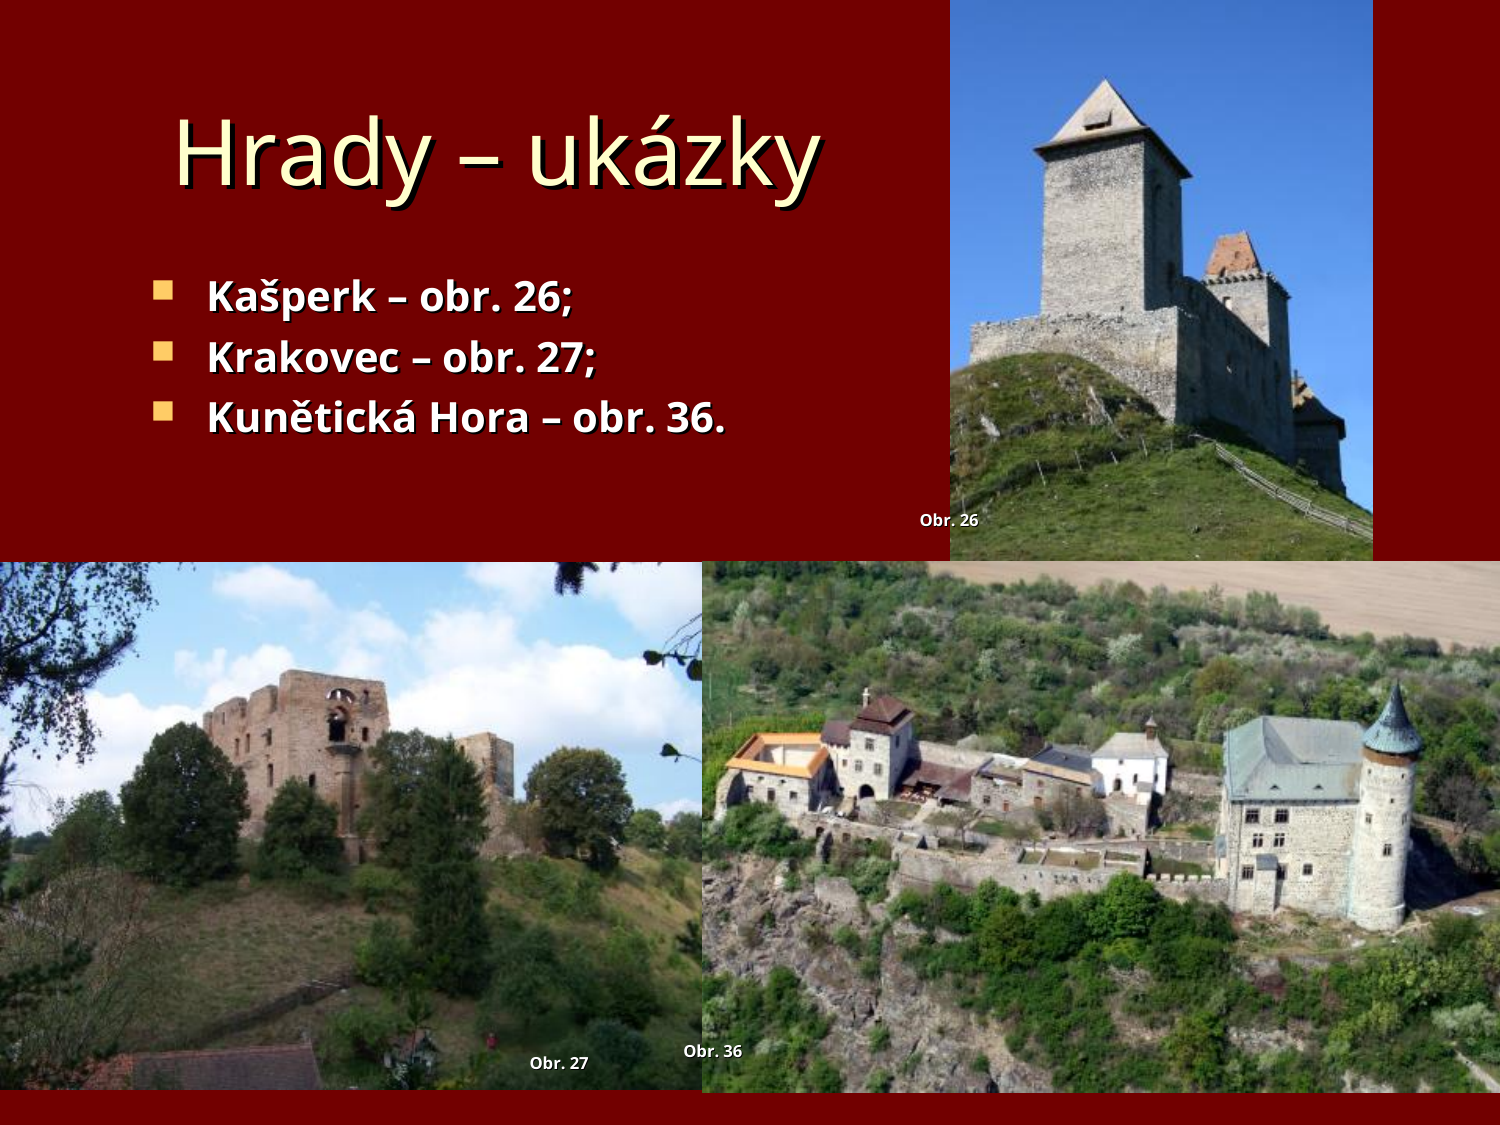

# Hrady – ukázky
Kašperk – obr. 26;
Krakovec – obr. 27;
Kunětická Hora – obr. 36.
Obr. 26
Obr. 36
Obr. 27